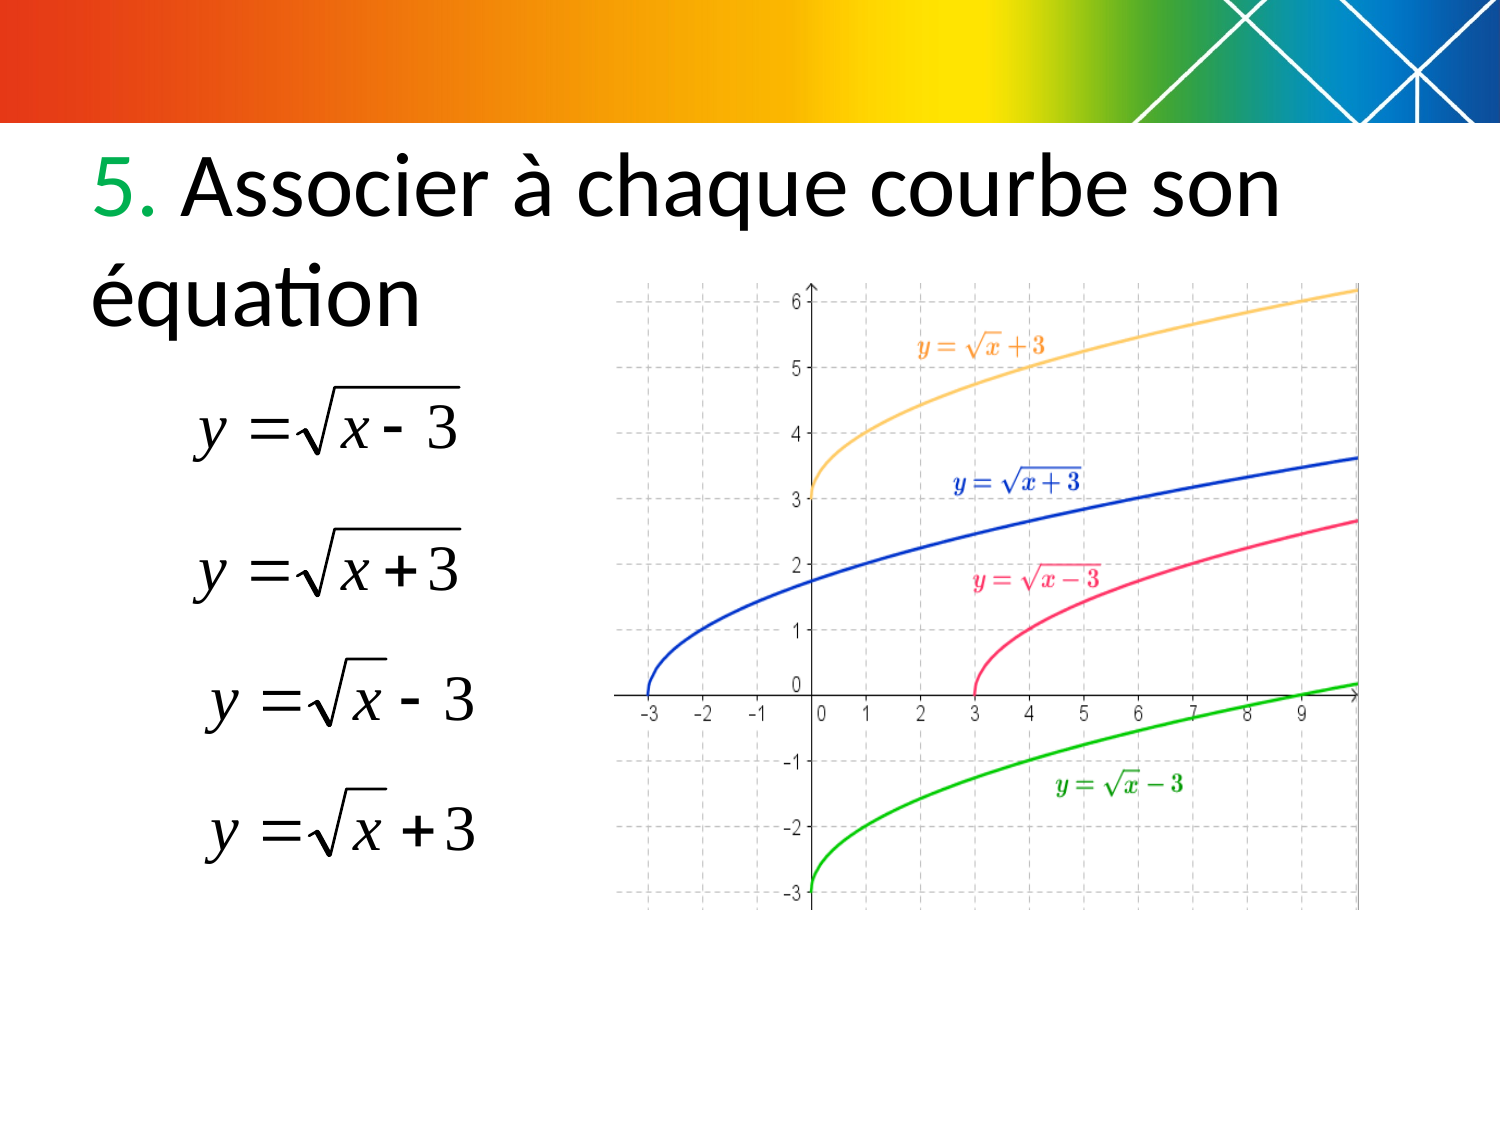

# 5. Associer à chaque courbe son équation